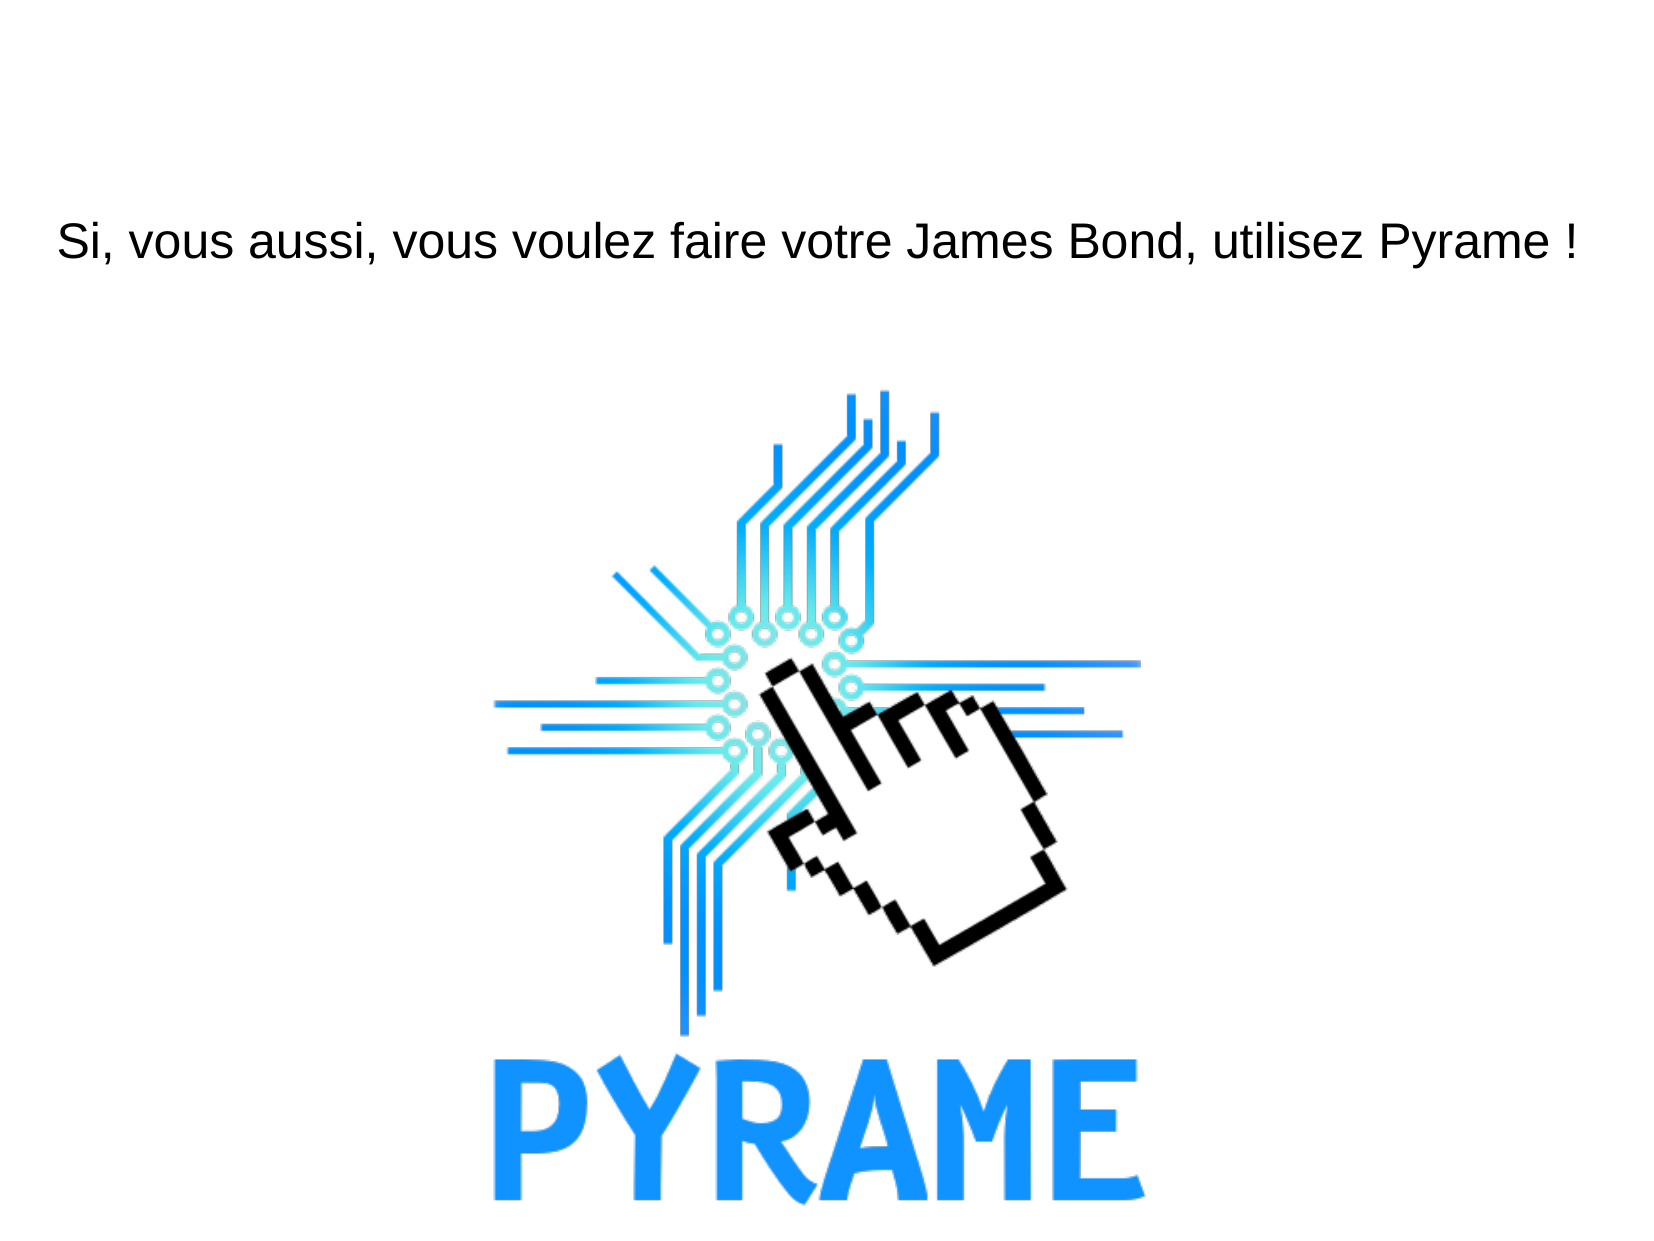

Si, vous aussi, vous voulez faire votre James Bond, utilisez Pyrame !